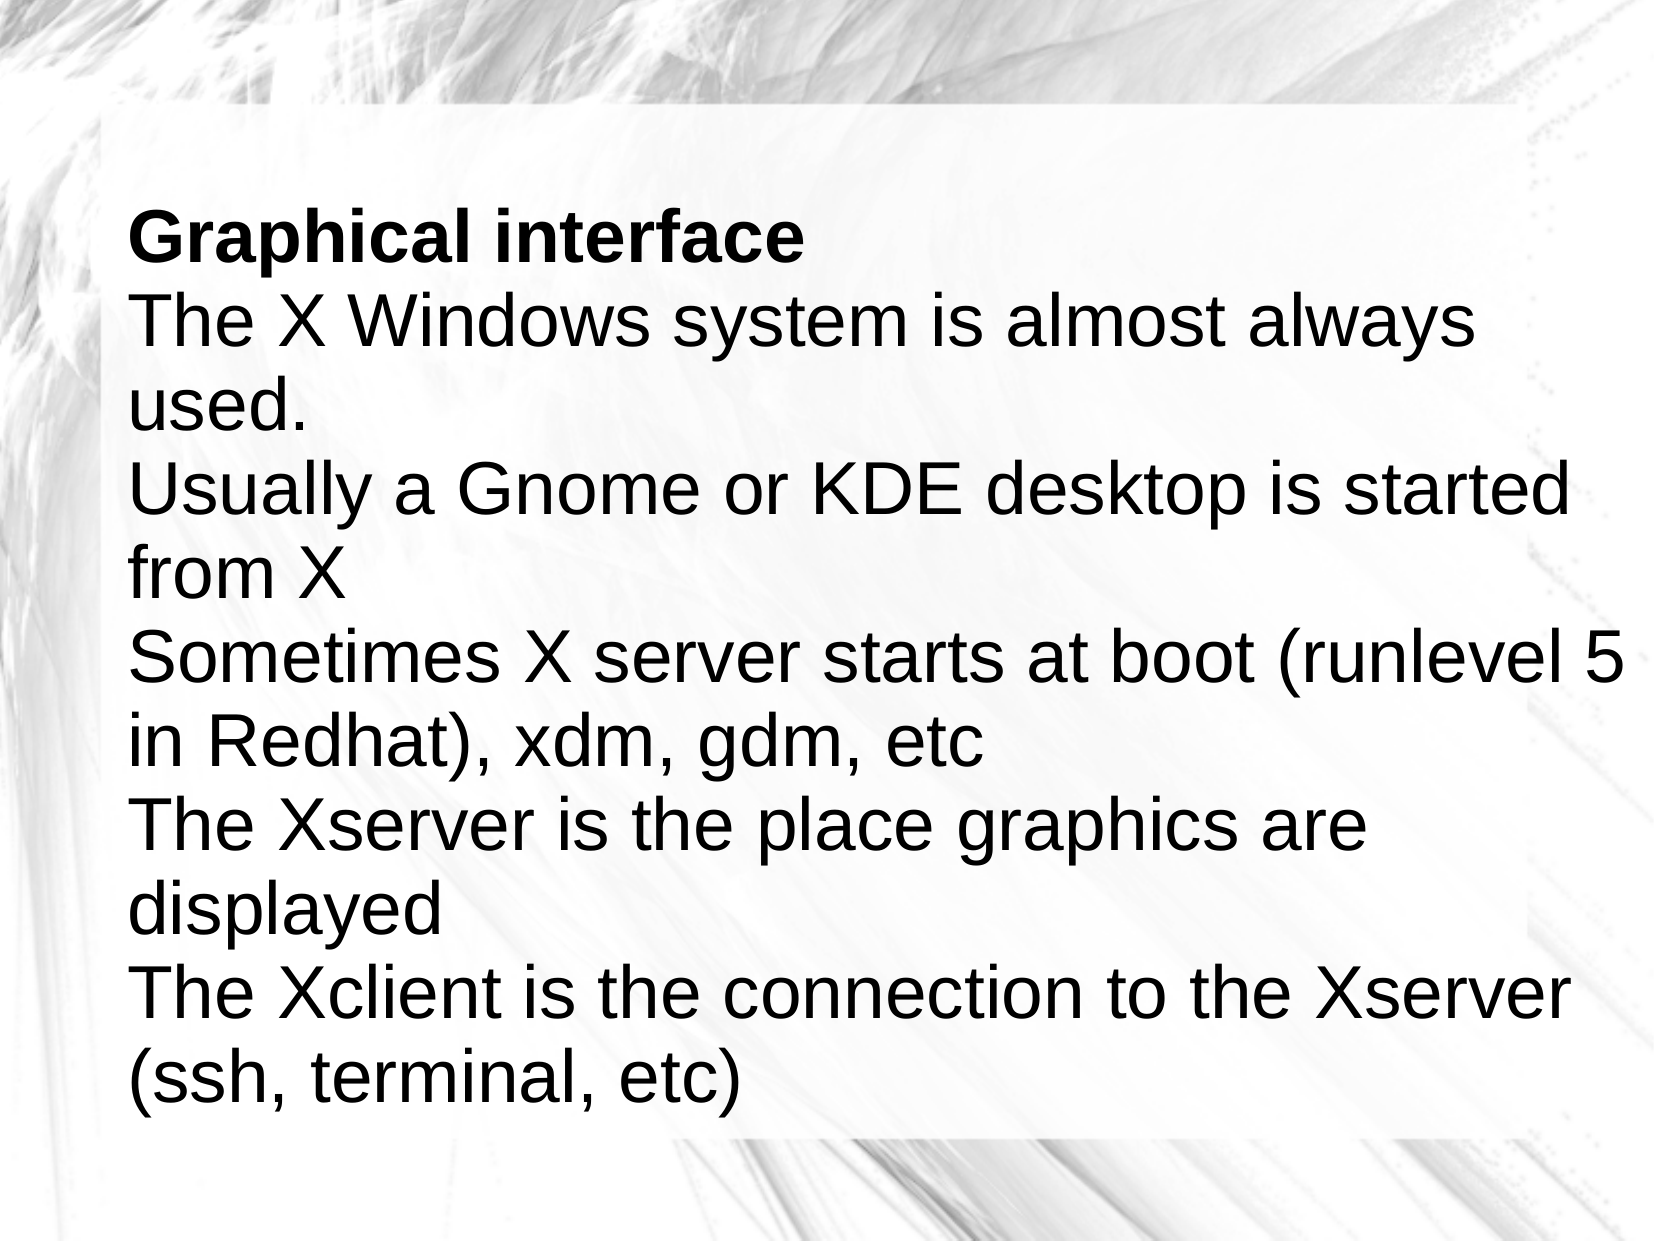

Graphical interface
The X Windows system is almost always
used.
Usually a Gnome or KDE desktop is started
from X
Sometimes X server starts at boot (runlevel 5
in Redhat), xdm, gdm, etc
The Xserver is the place graphics are
displayed
The Xclient is the connection to the Xserver
(ssh, terminal, etc)